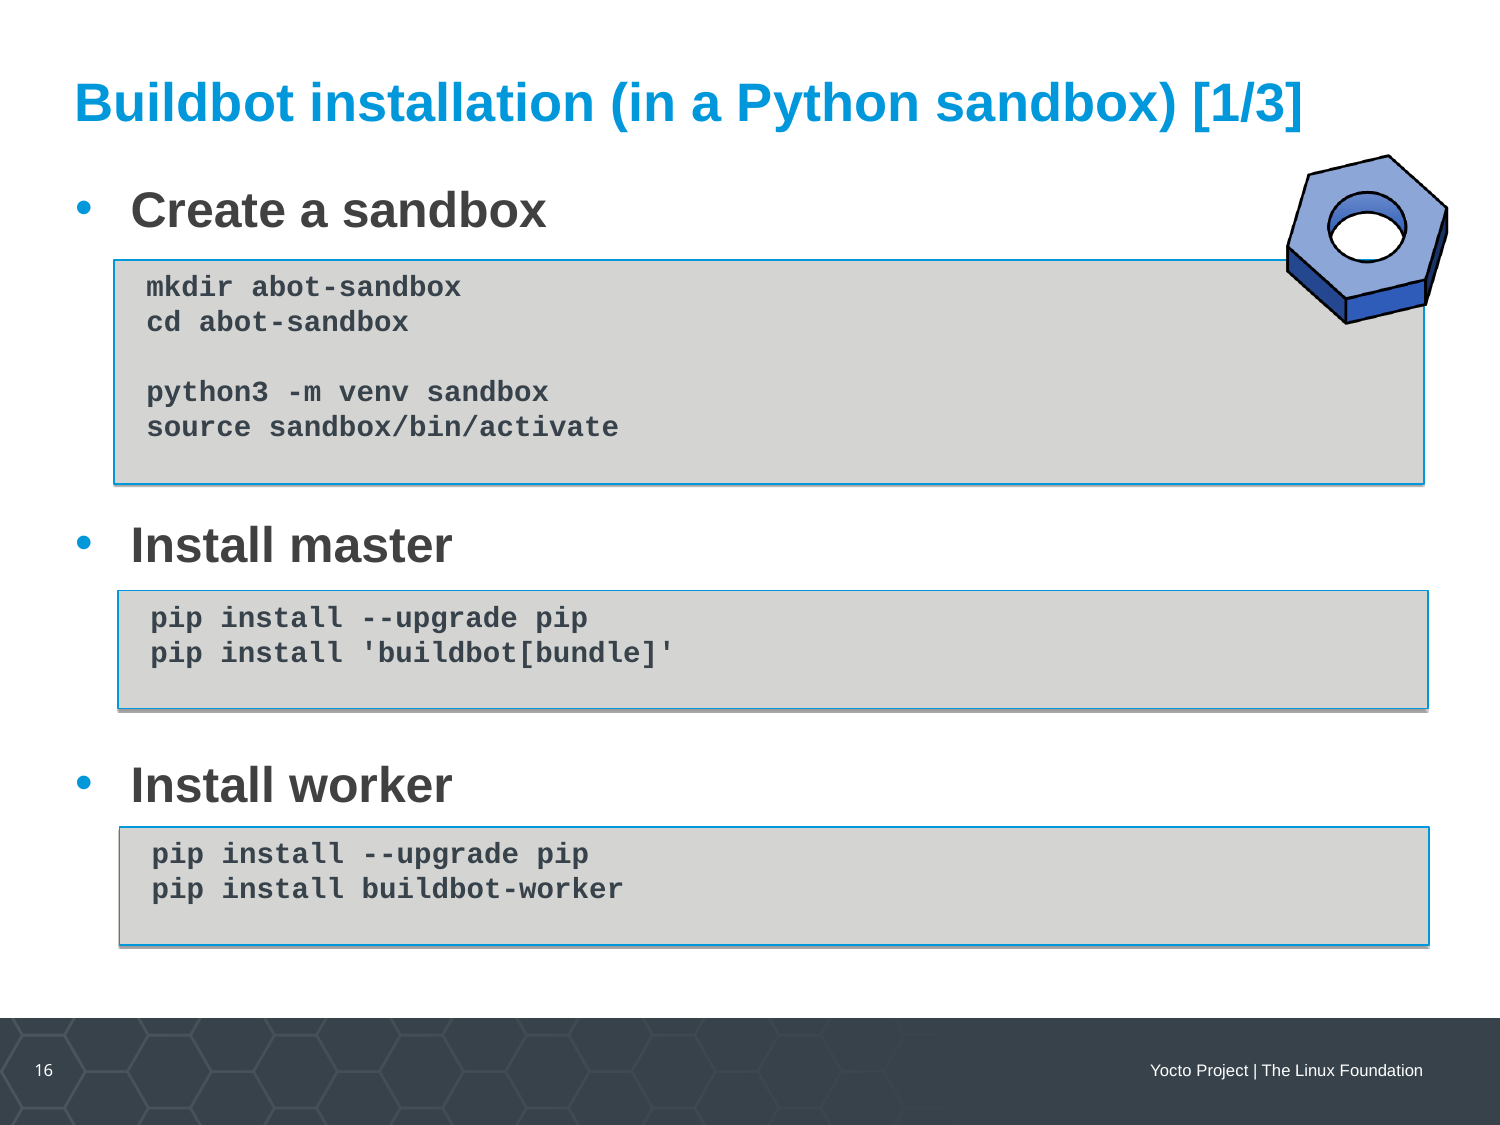

Buildbot installation (in a Python sandbox) [1/3]
Create a sandbox
Install master
Install worker
 mkdir abot-sandbox
 cd abot-sandbox
 python3 -m venv sandbox
 source sandbox/bin/activate
 pip install --upgrade pip
 pip install 'buildbot[bundle]'
 pip install --upgrade pip
 pip install buildbot-worker